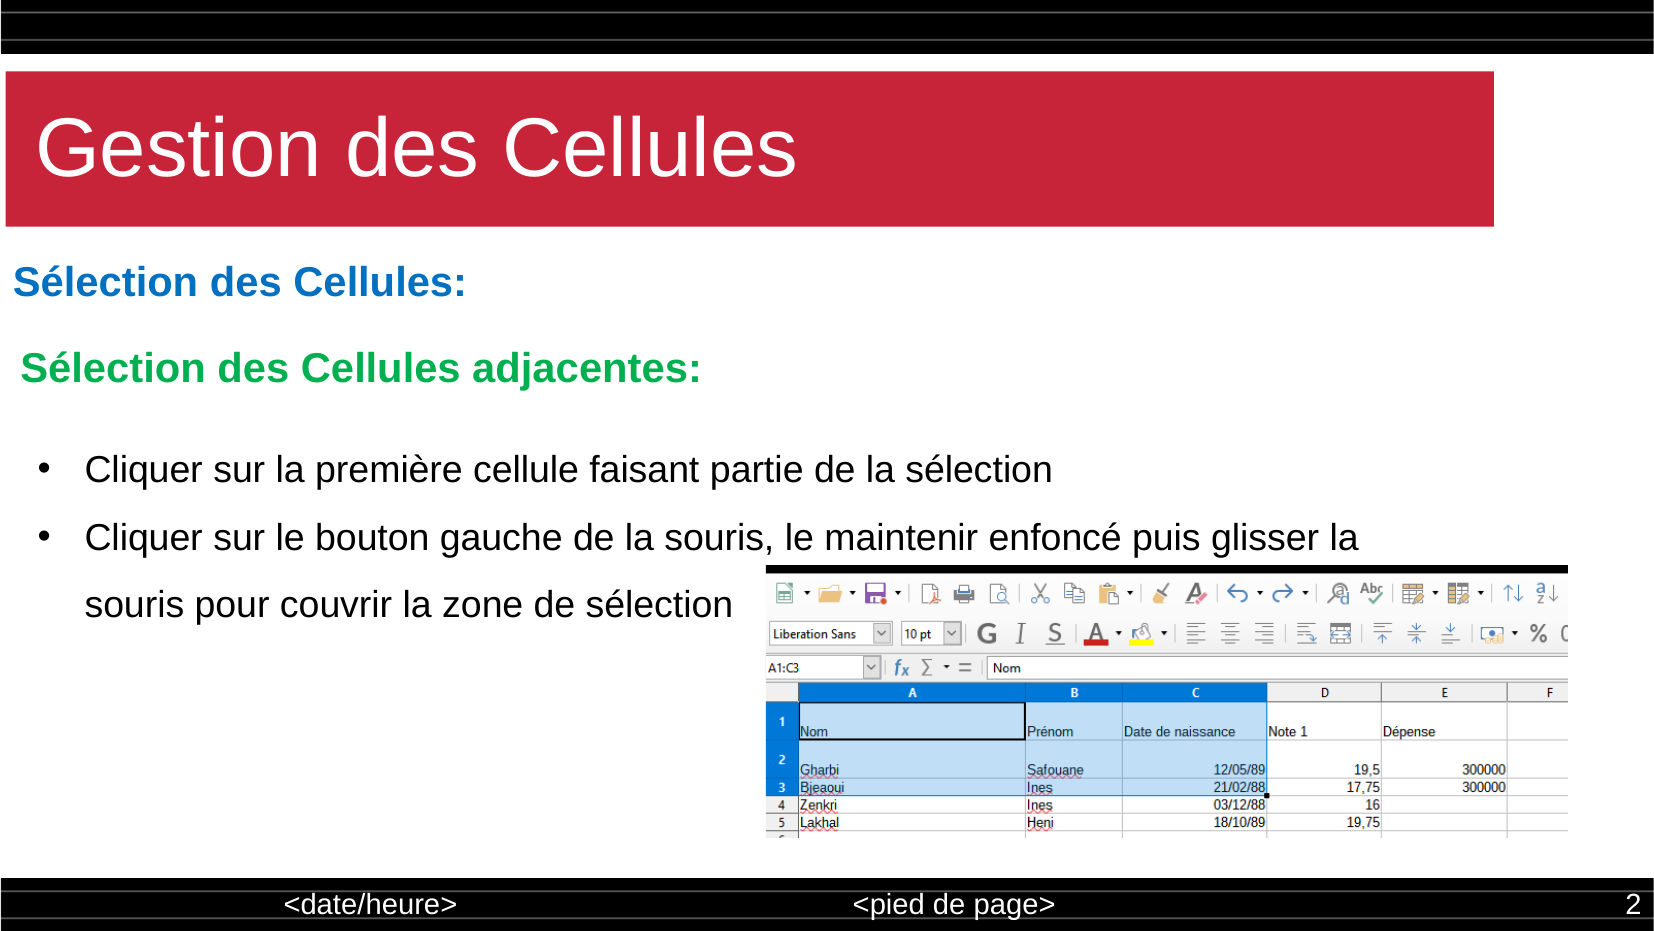

Gestion des Cellules
Sélection des Cellules:
Sélection des Cellules adjacentes:
Cliquer sur la première cellule faisant partie de la sélection
Cliquer sur le bouton gauche de la souris, le maintenir enfoncé puis glisser la souris pour couvrir la zone de sélection